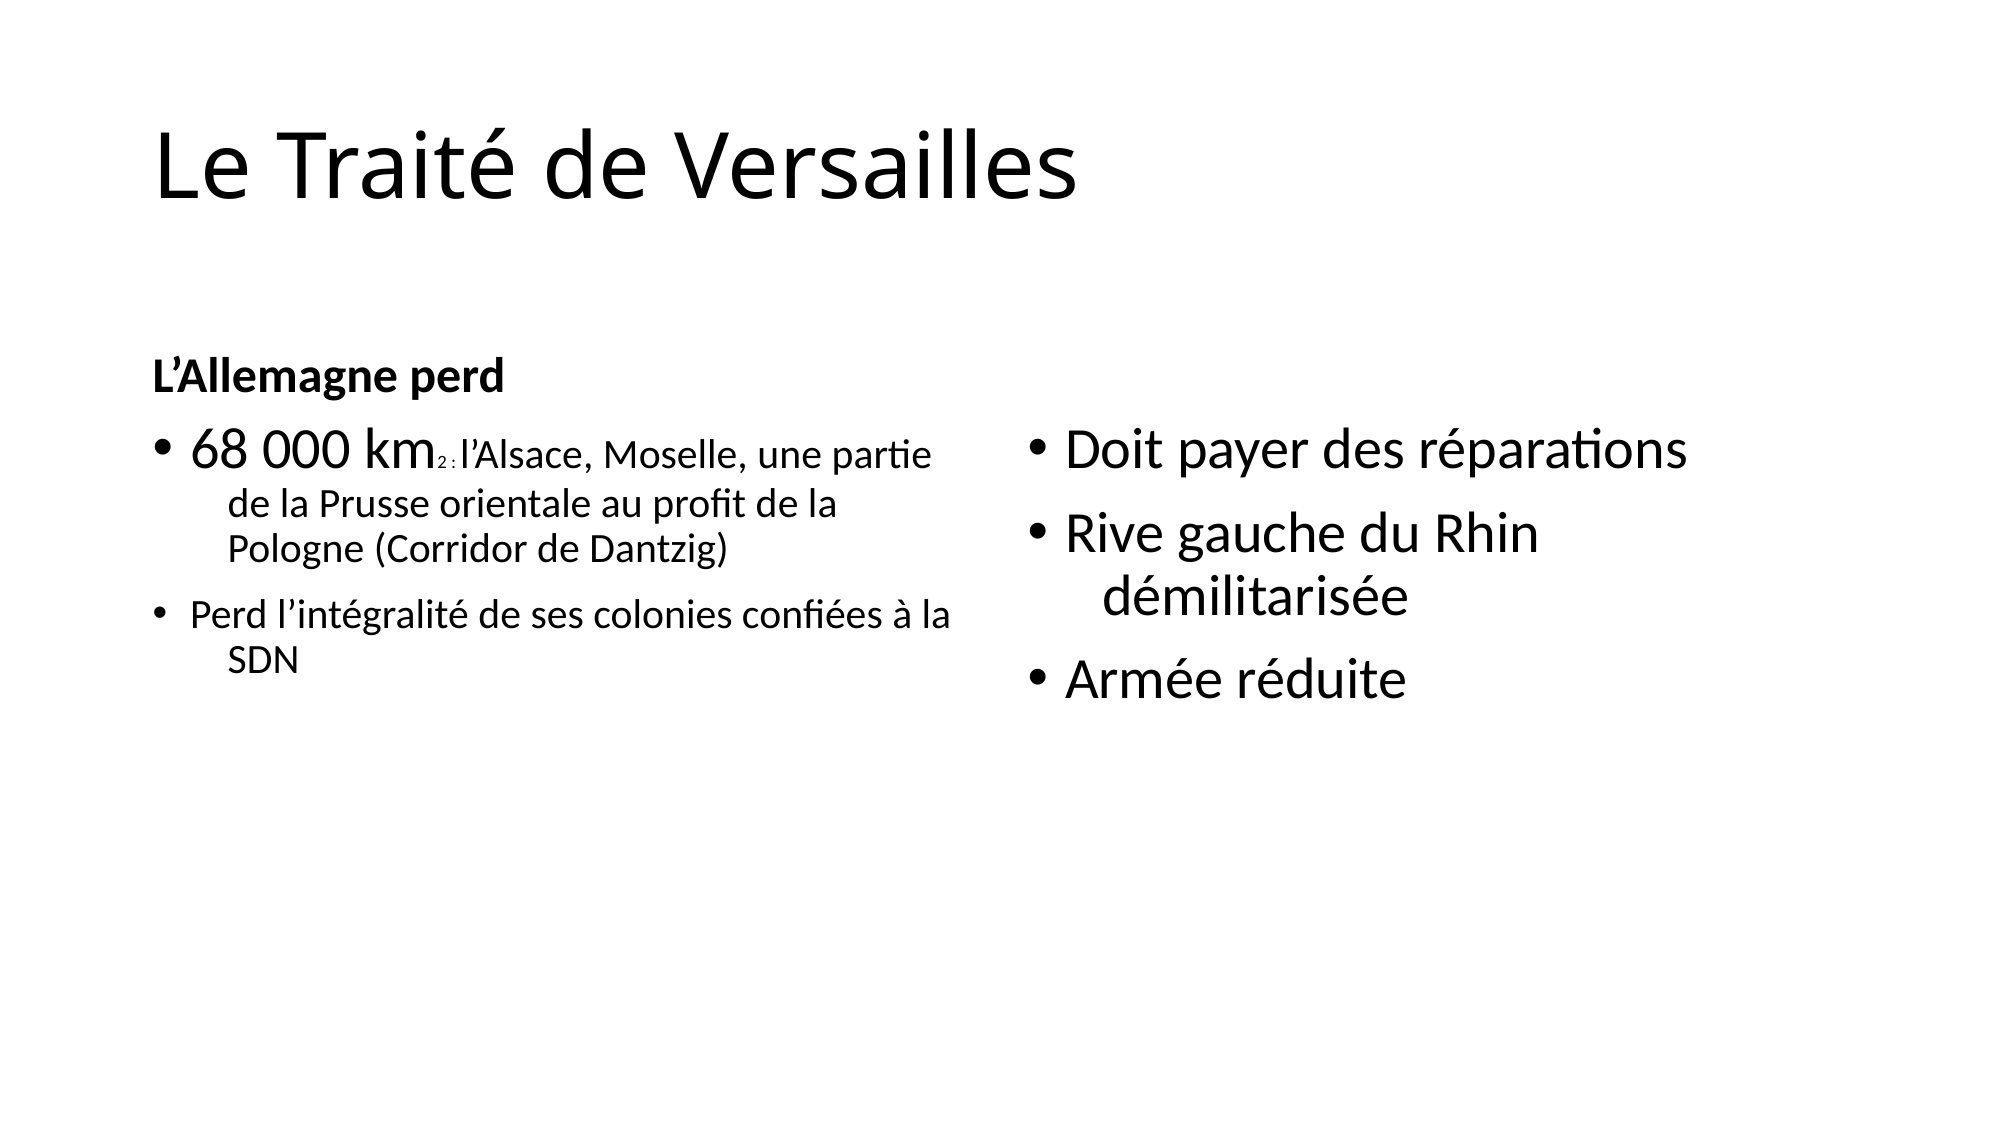

# Le Traité de Versailles
L’Allemagne perd
68 000 km2 : l’Alsace, Moselle, une partie de la Prusse orientale au profit de la Pologne (Corridor de Dantzig)
Perd l’intégralité de ses colonies confiées à la SDN
Doit payer des réparations
Rive gauche du Rhin démilitarisée
Armée réduite